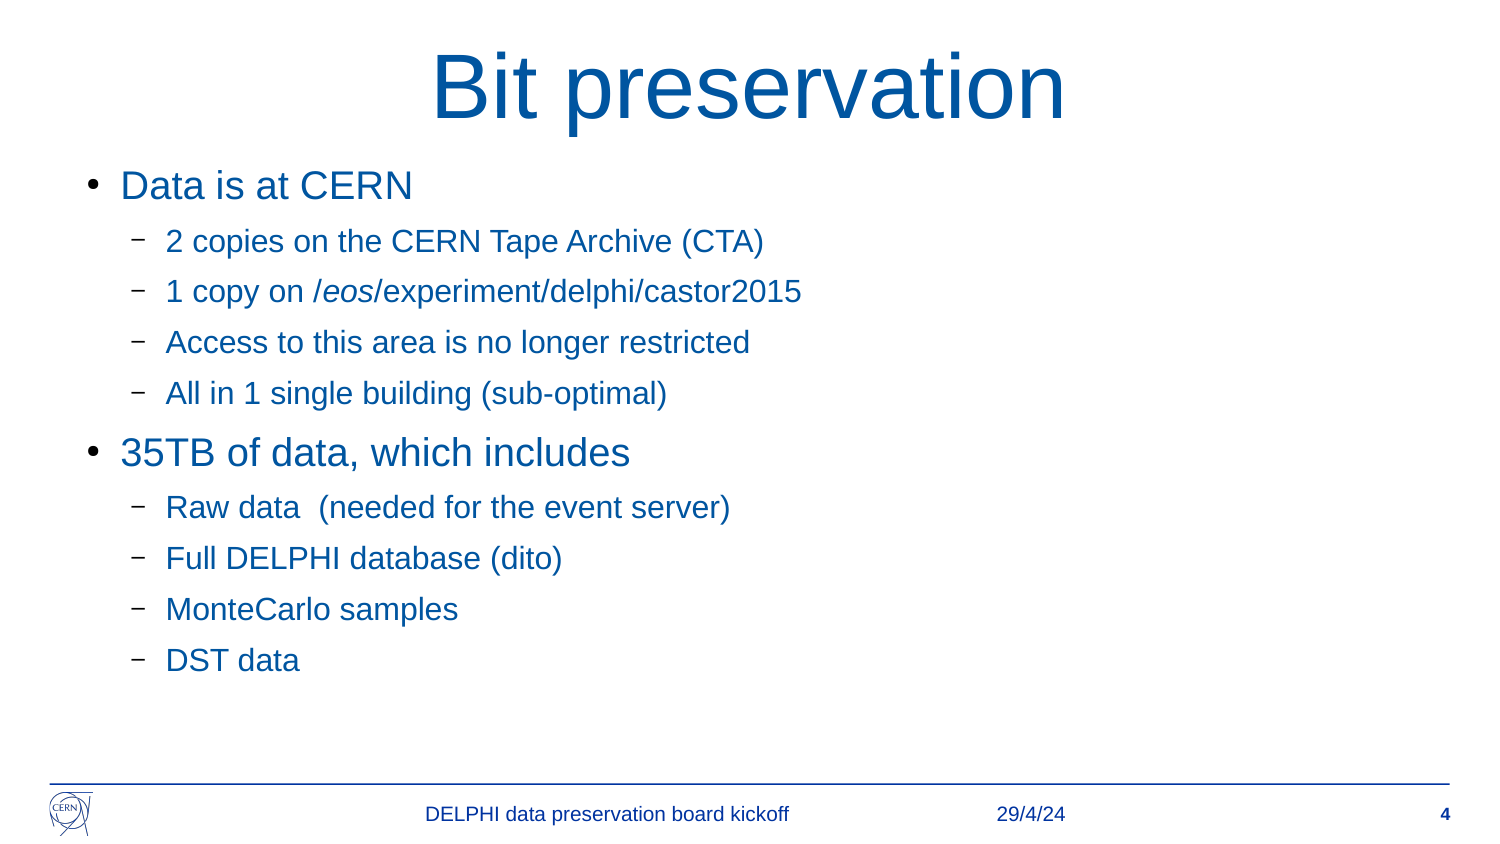

# Bit preservation
Data is at CERN
2 copies on the CERN Tape Archive (CTA)
1 copy on /eos/experiment/delphi/castor2015
Access to this area is no longer restricted
All in 1 single building (sub-optimal)
35TB of data, which includes
Raw data (needed for the event server)
Full DELPHI database (dito)
MonteCarlo samples
DST data